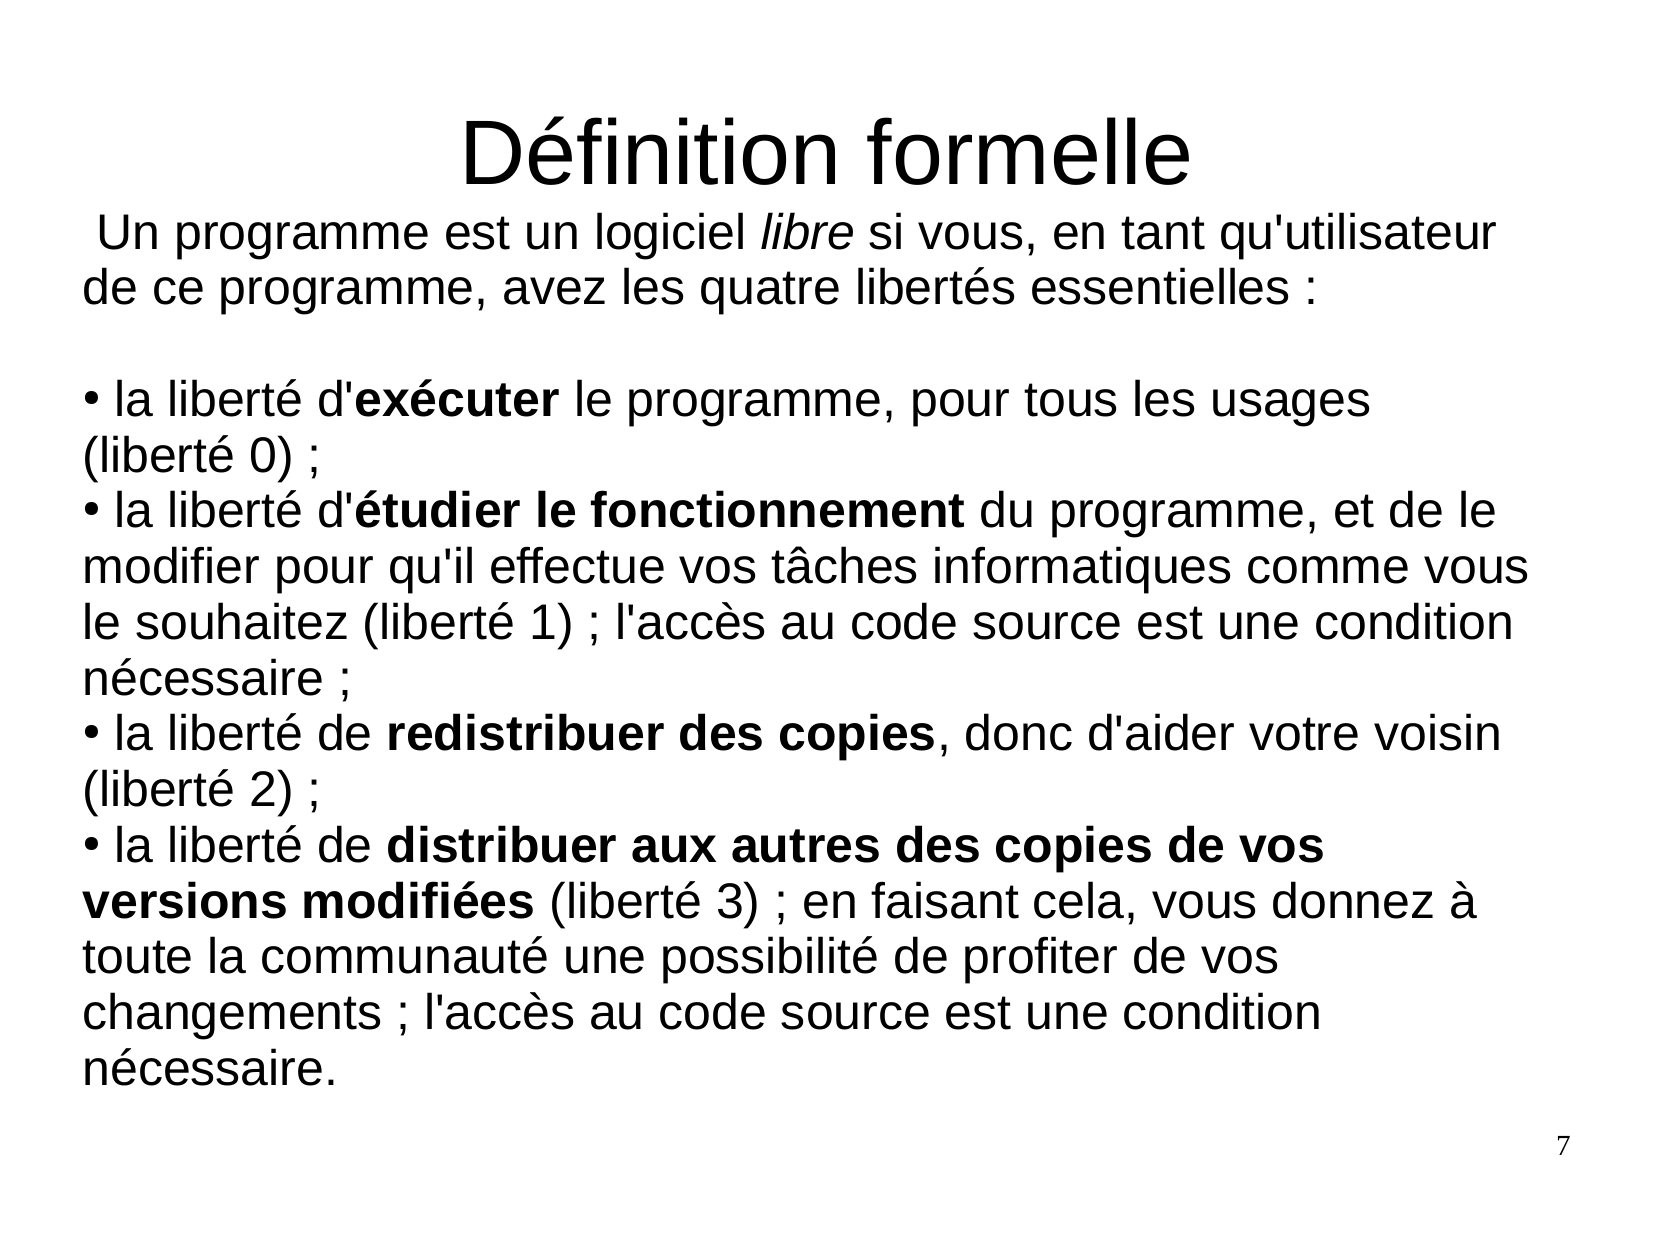

# Définition formelle
 Un programme est un logiciel libre si vous, en tant qu'utilisateur de ce programme, avez les quatre libertés essentielles :
 la liberté d'exécuter le programme, pour tous les usages (liberté 0) ;
 la liberté d'étudier le fonctionnement du programme, et de le modifier pour qu'il effectue vos tâches informatiques comme vous le souhaitez (liberté 1) ; l'accès au code source est une condition nécessaire ;
 la liberté de redistribuer des copies, donc d'aider votre voisin (liberté 2) ;
 la liberté de distribuer aux autres des copies de vos versions modifiées (liberté 3) ; en faisant cela, vous donnez à toute la communauté une possibilité de profiter de vos changements ; l'accès au code source est une condition nécessaire.
7